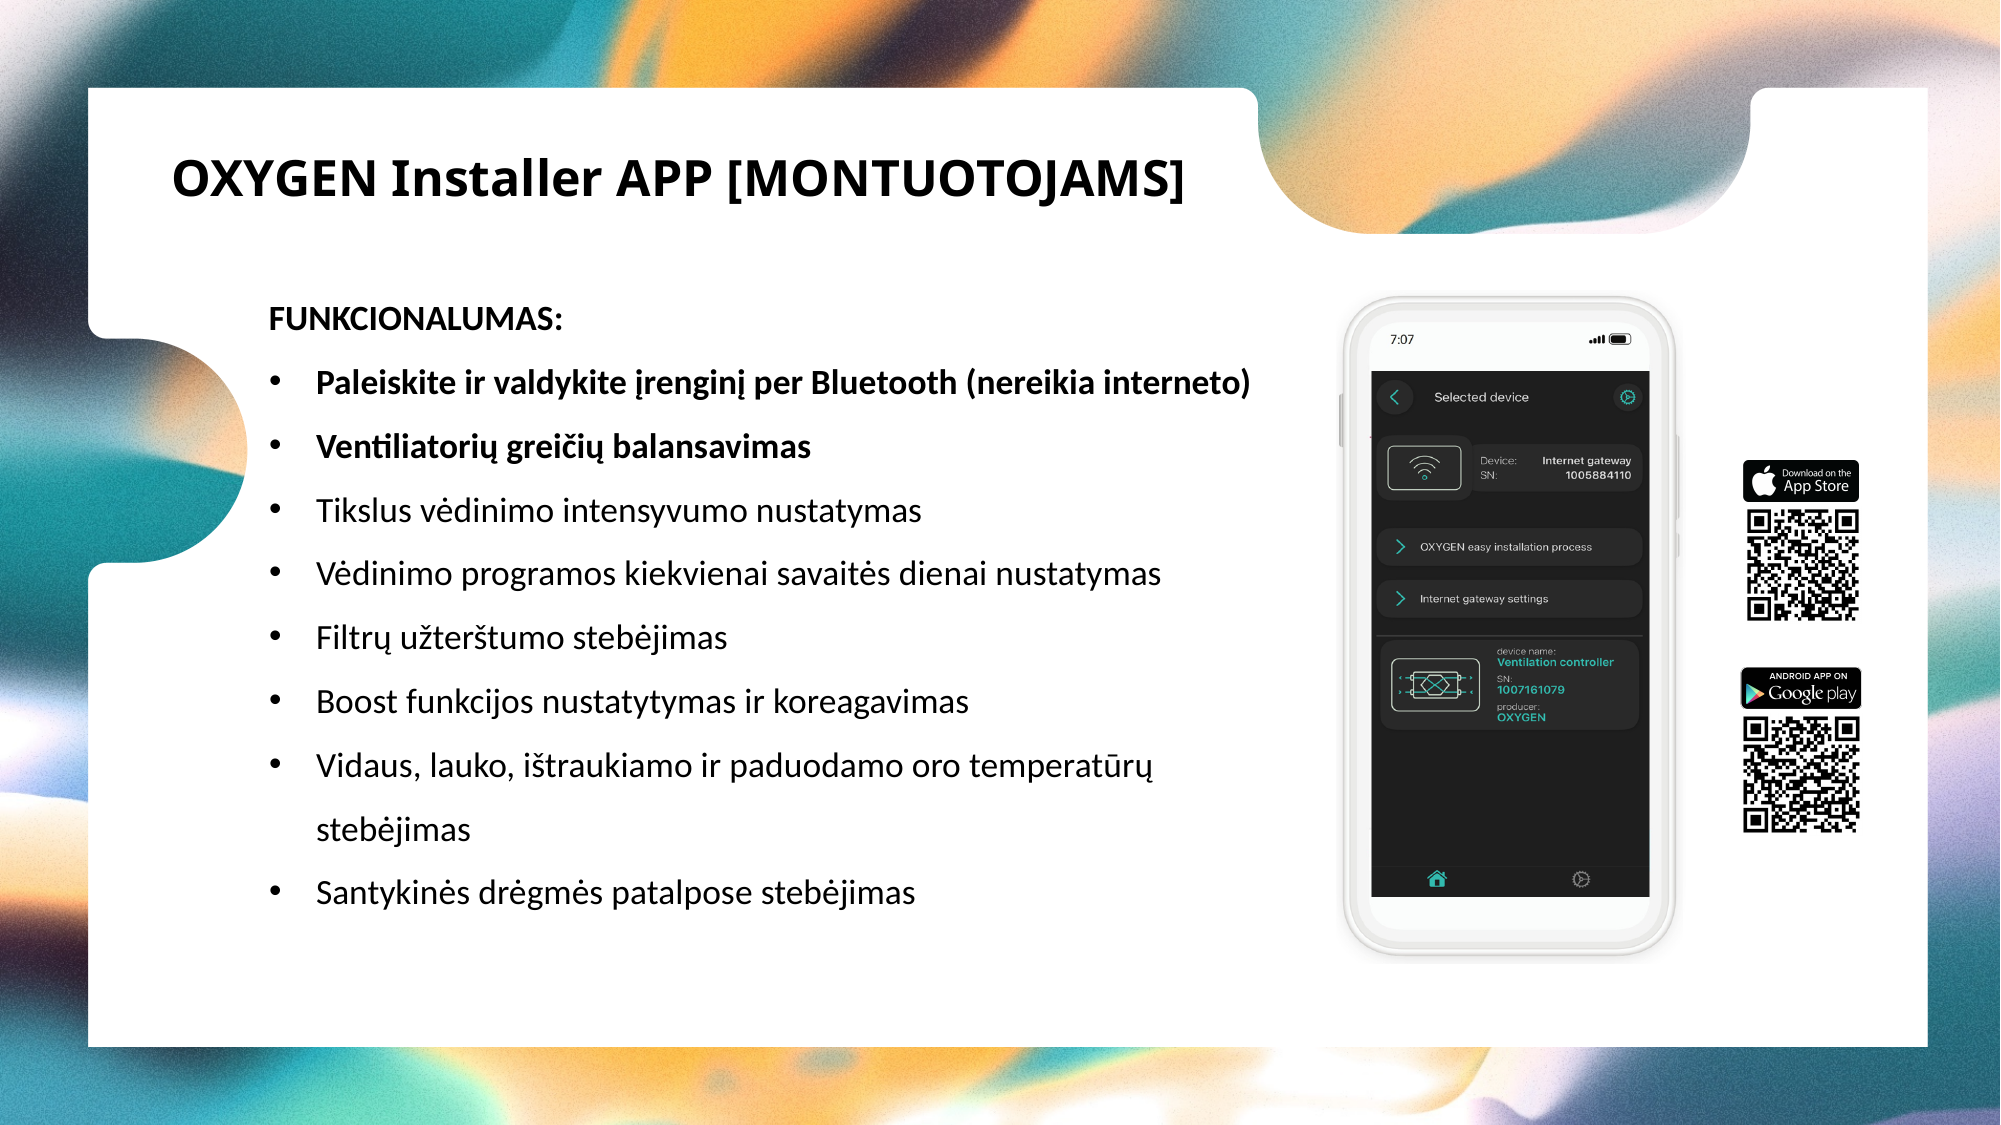

OXYGEN Installer APP [MONTUOTOJAMS]
FUNKCIONALUMAS:
Paleiskite ir valdykite įrenginį per Bluetooth (nereikia interneto)
Ventiliatorių greičių balansavimas
Tikslus vėdinimo intensyvumo nustatymas
Vėdinimo programos kiekvienai savaitės dienai nustatymas
Filtrų užterštumo stebėjimas
Boost funkcijos nustatytymas ir koreagavimas
Vidaus, lauko, ištraukiamo ir paduodamo oro temperatūrų stebėjimas
Santykinės drėgmės patalpose stebėjimas